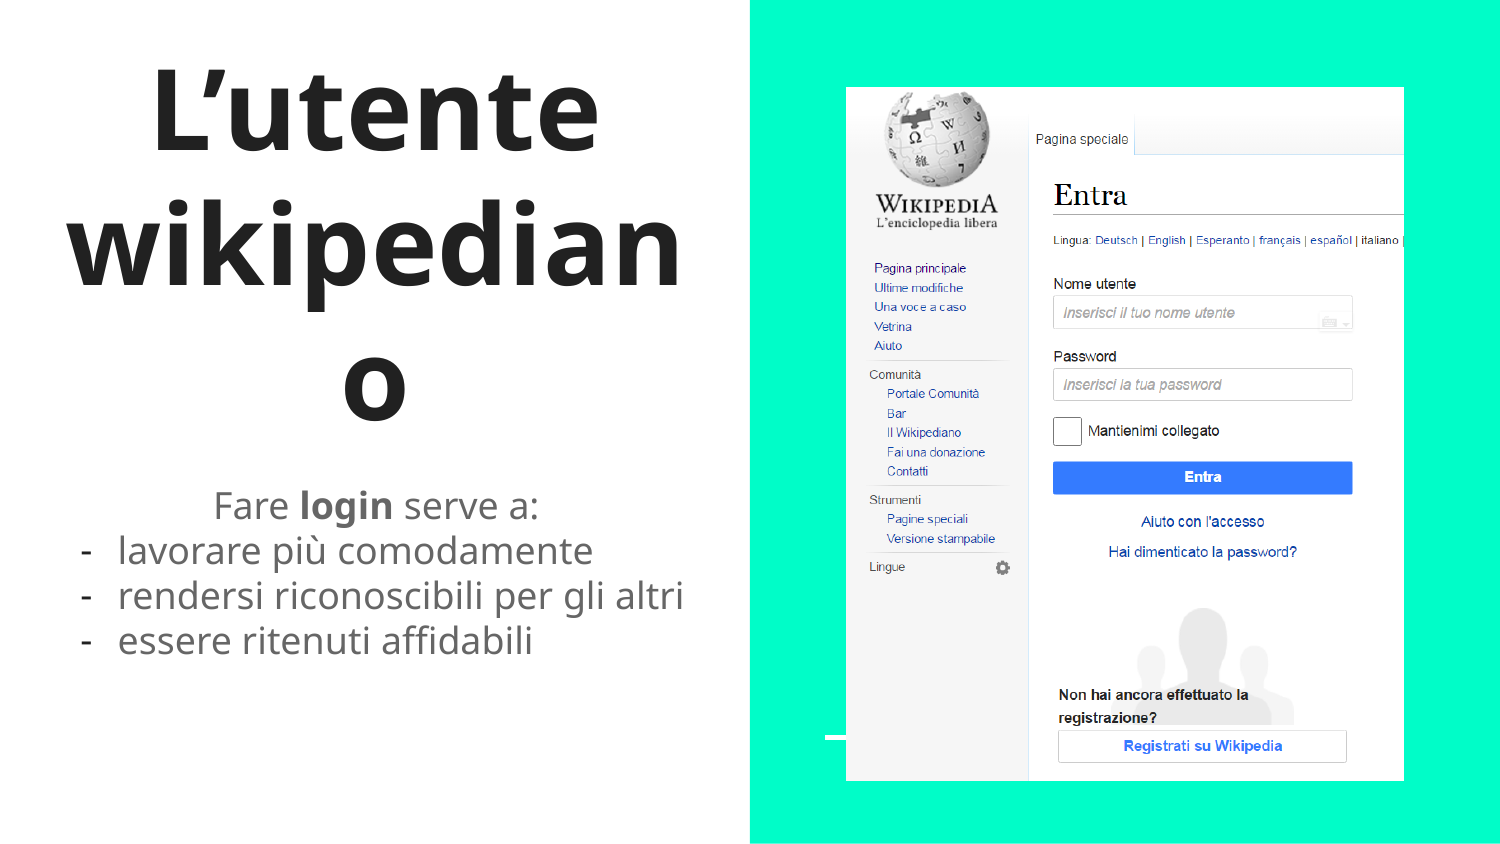

# L’utente wikipediano
Fare login serve a:
lavorare più comodamente
rendersi riconoscibili per gli altri
essere ritenuti affidabili